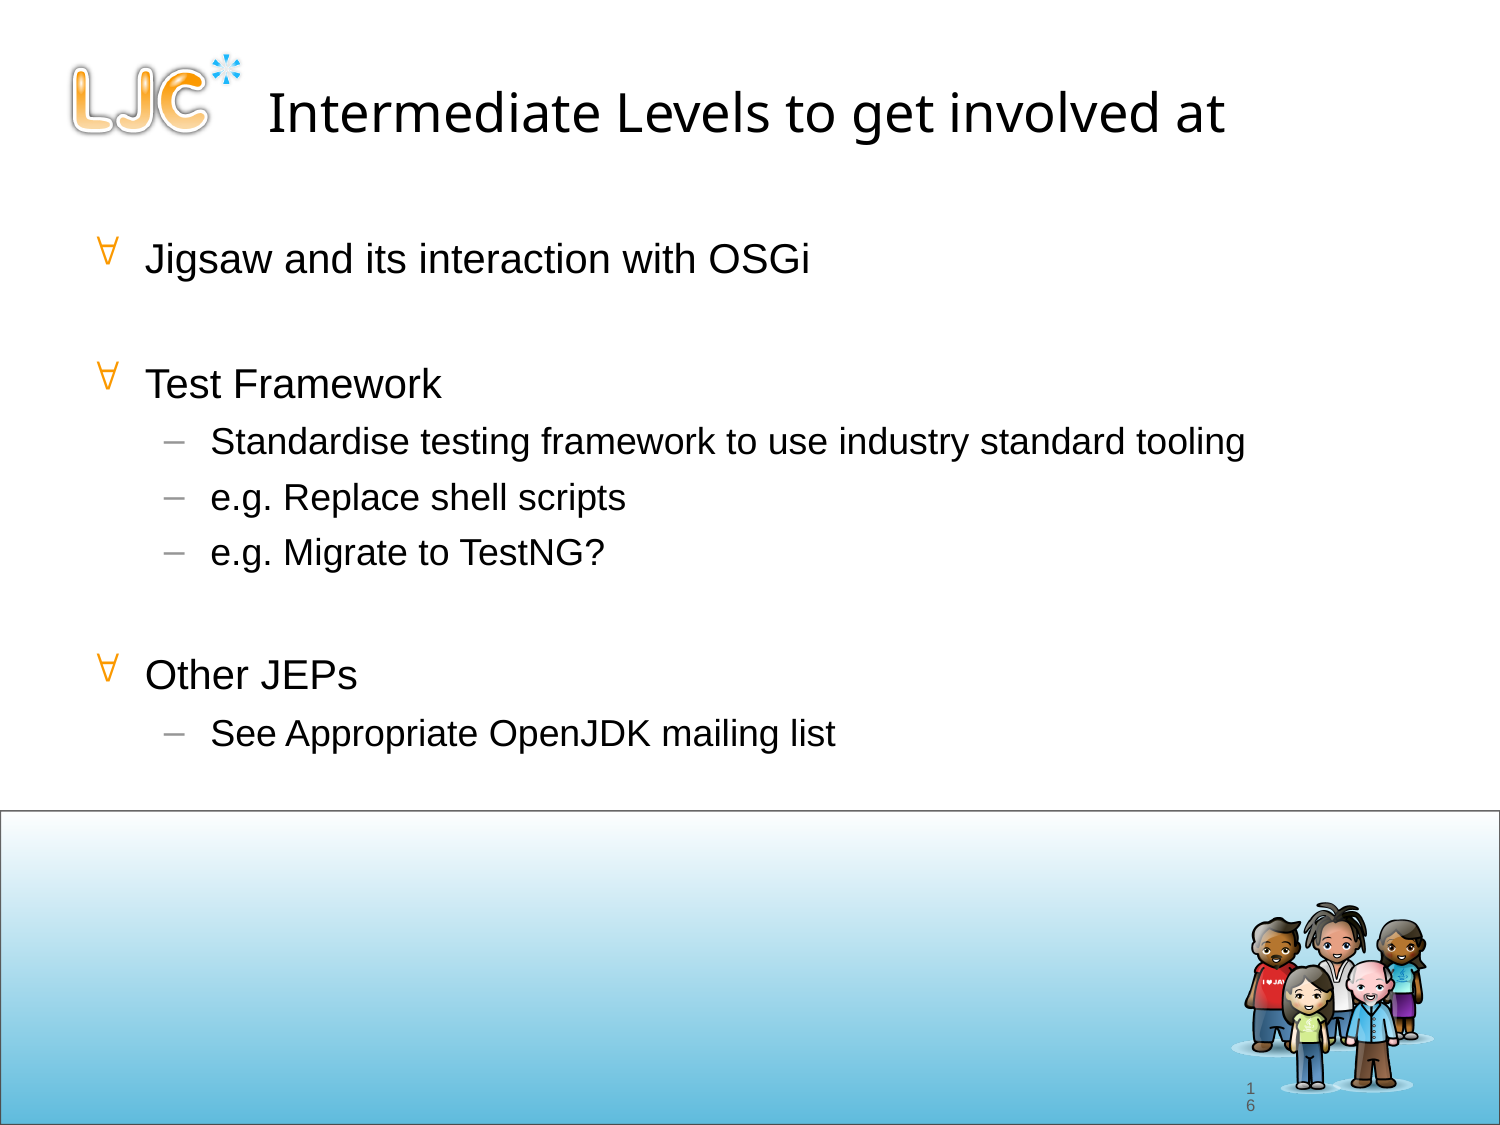

# Intermediate Levels to get involved at
Jigsaw and its interaction with OSGi
Test Framework
Standardise testing framework to use industry standard tooling
e.g. Replace shell scripts
e.g. Migrate to TestNG?
Other JEPs
See Appropriate OpenJDK mailing list
16